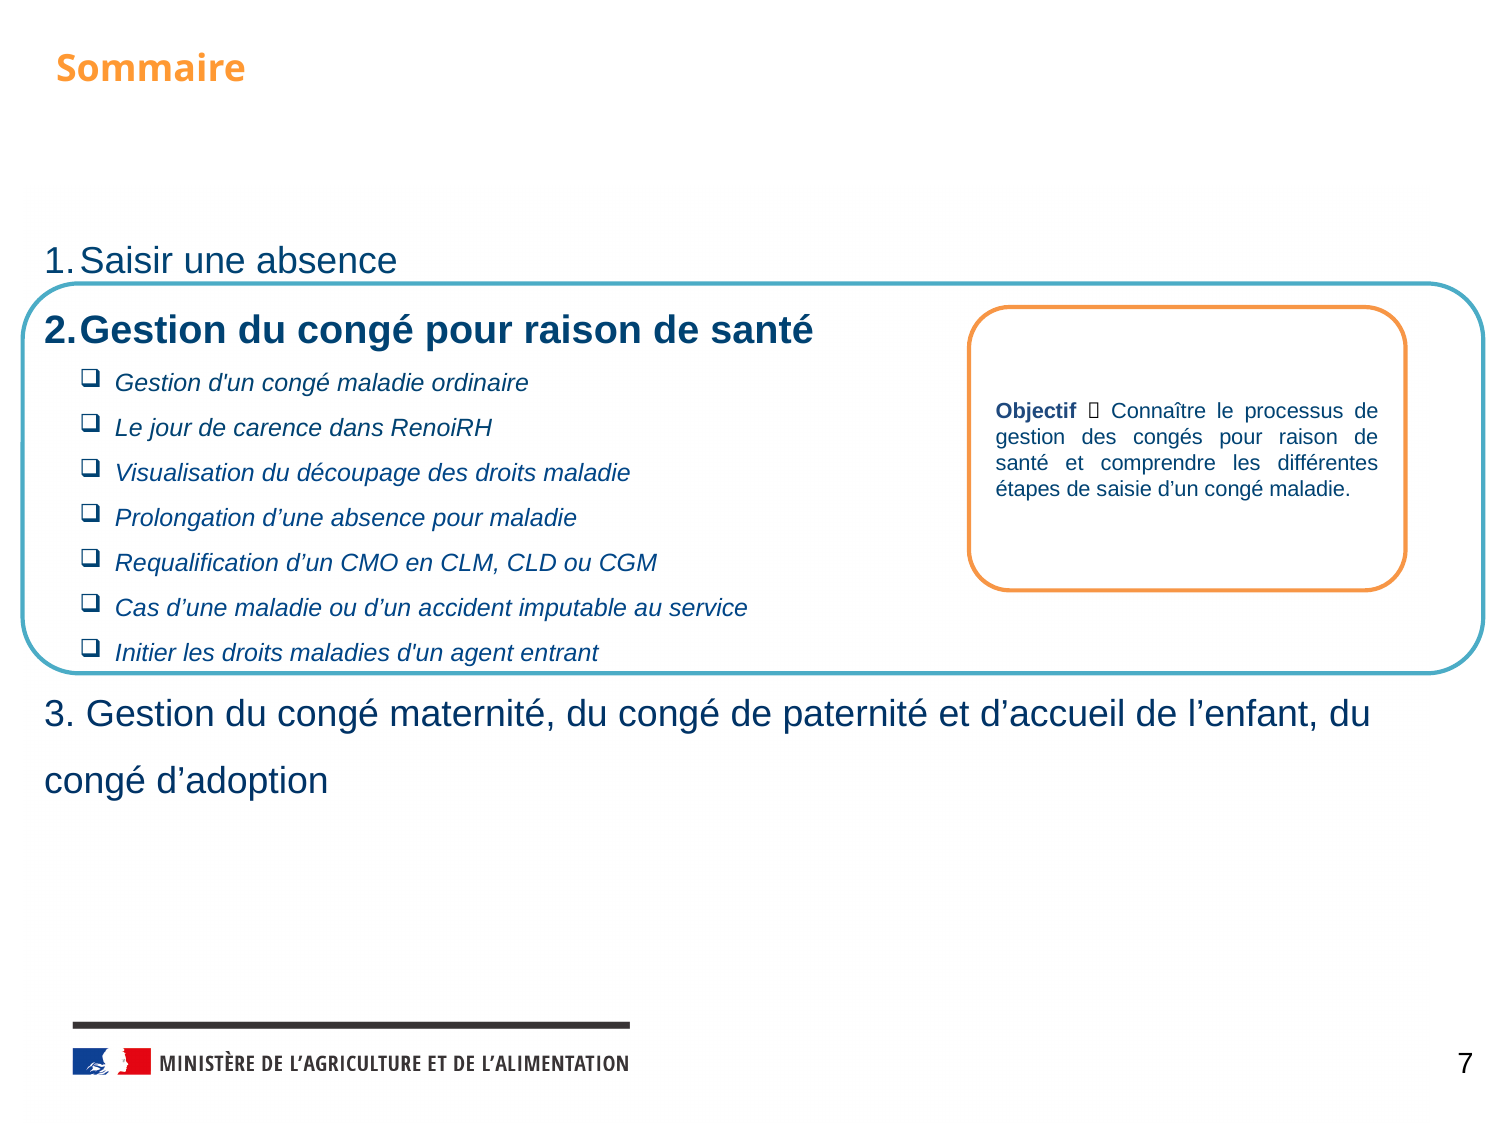

Sommaire
Saisir une absence
Gestion du congé pour raison de santé
Gestion d'un congé maladie ordinaire
Le jour de carence dans RenoiRH
Visualisation du découpage des droits maladie
Prolongation d’une absence pour maladie
Requalification d’un CMO en CLM, CLD ou CGM
Cas d’une maladie ou d’un accident imputable au service
Initier les droits maladies d'un agent entrant
3. Gestion du congé maternité, du congé de paternité et d’accueil de l’enfant, du congé d’adoption
Objectif  Connaître le processus de gestion des congés pour raison de santé et comprendre les différentes étapes de saisie d’un congé maladie.